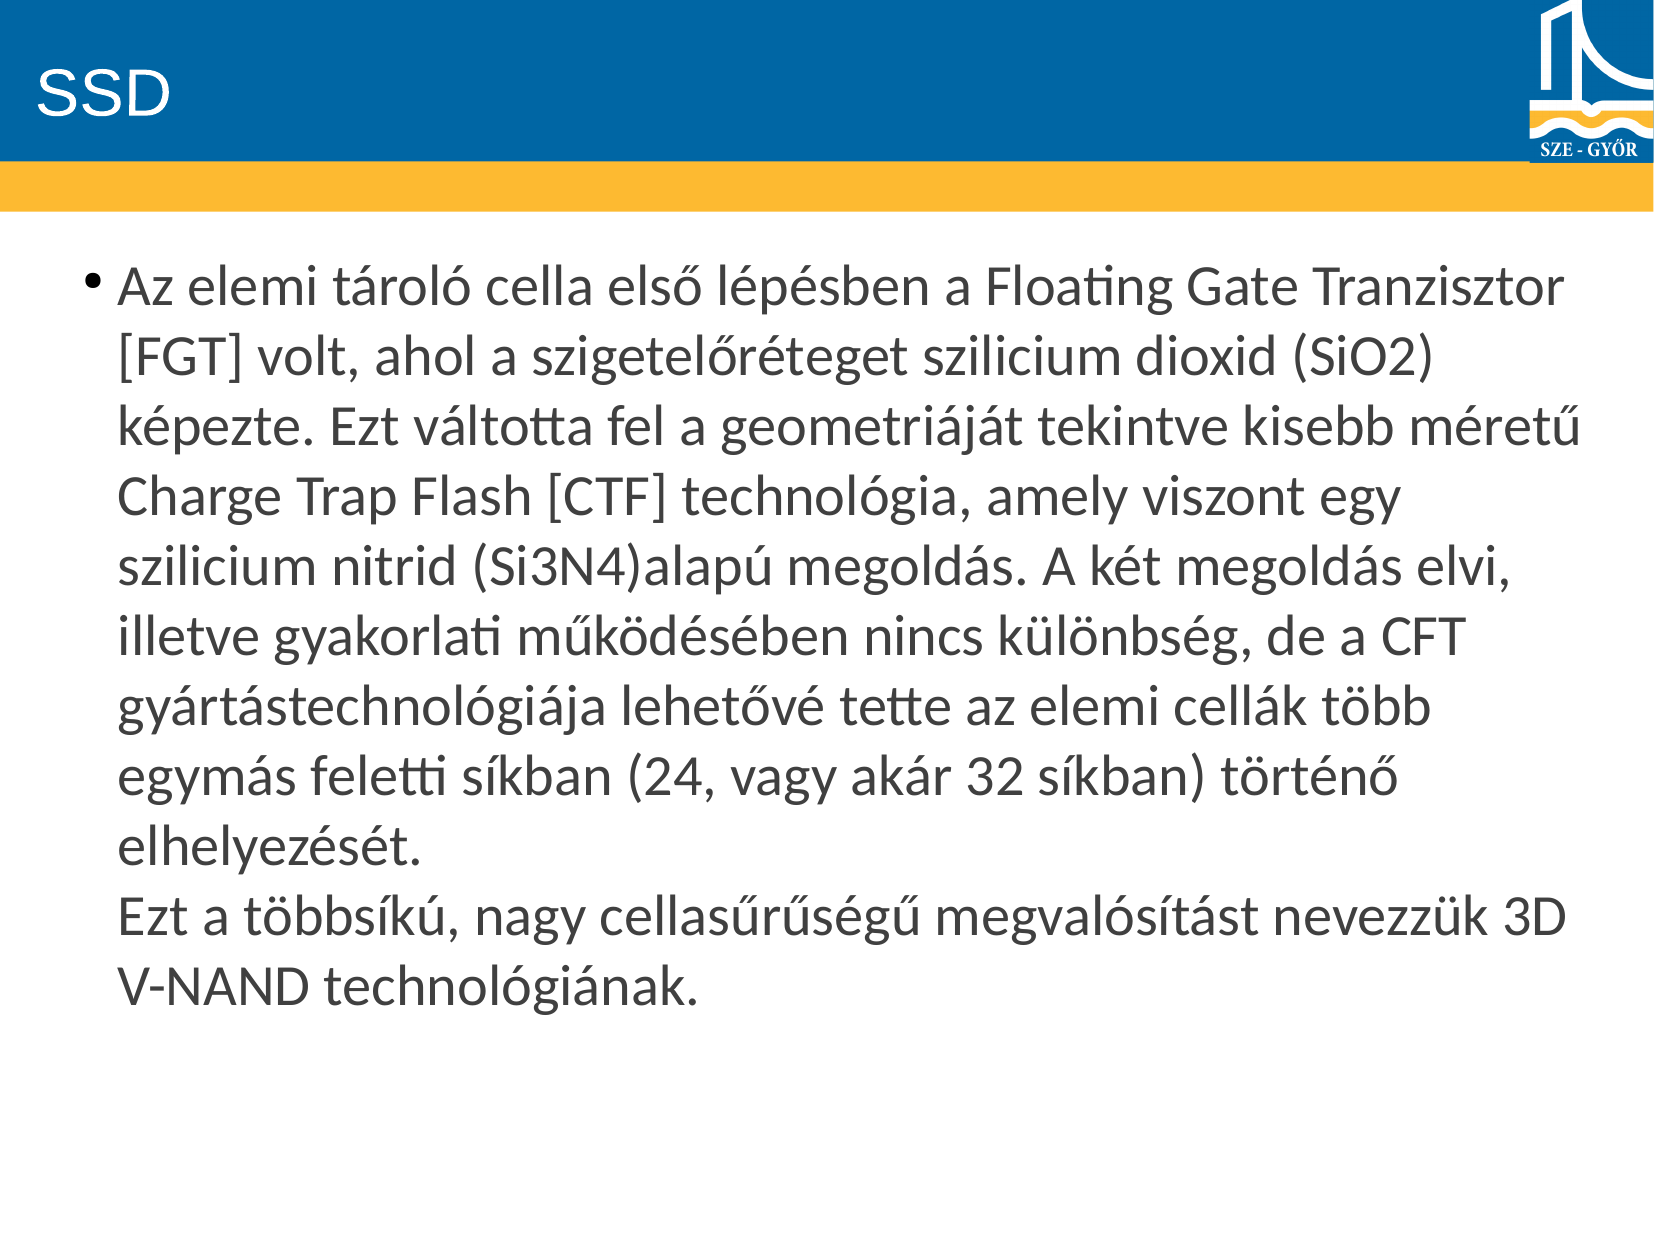

SSD
Az elemi tároló cella első lépésben a Floating Gate Tranzisztor [FGT] volt, ahol a szigetelőréteget szilicium dioxid (SiO2) képezte. Ezt váltotta fel a geometriáját tekintve kisebb méretű Charge Trap Flash [CTF] technológia, amely viszont egy szilicium nitrid (Si3N4)alapú megoldás. A két megoldás elvi, illetve gyakorlati működésében nincs különbség, de a CFT gyártástechnológiája lehetővé tette az elemi cellák több egymás feletti síkban (24, vagy akár 32 síkban) történő elhelyezését.
Ezt a többsíkú, nagy cellasűrűségű megvalósítást nevezzük 3D V-NAND technológiának.